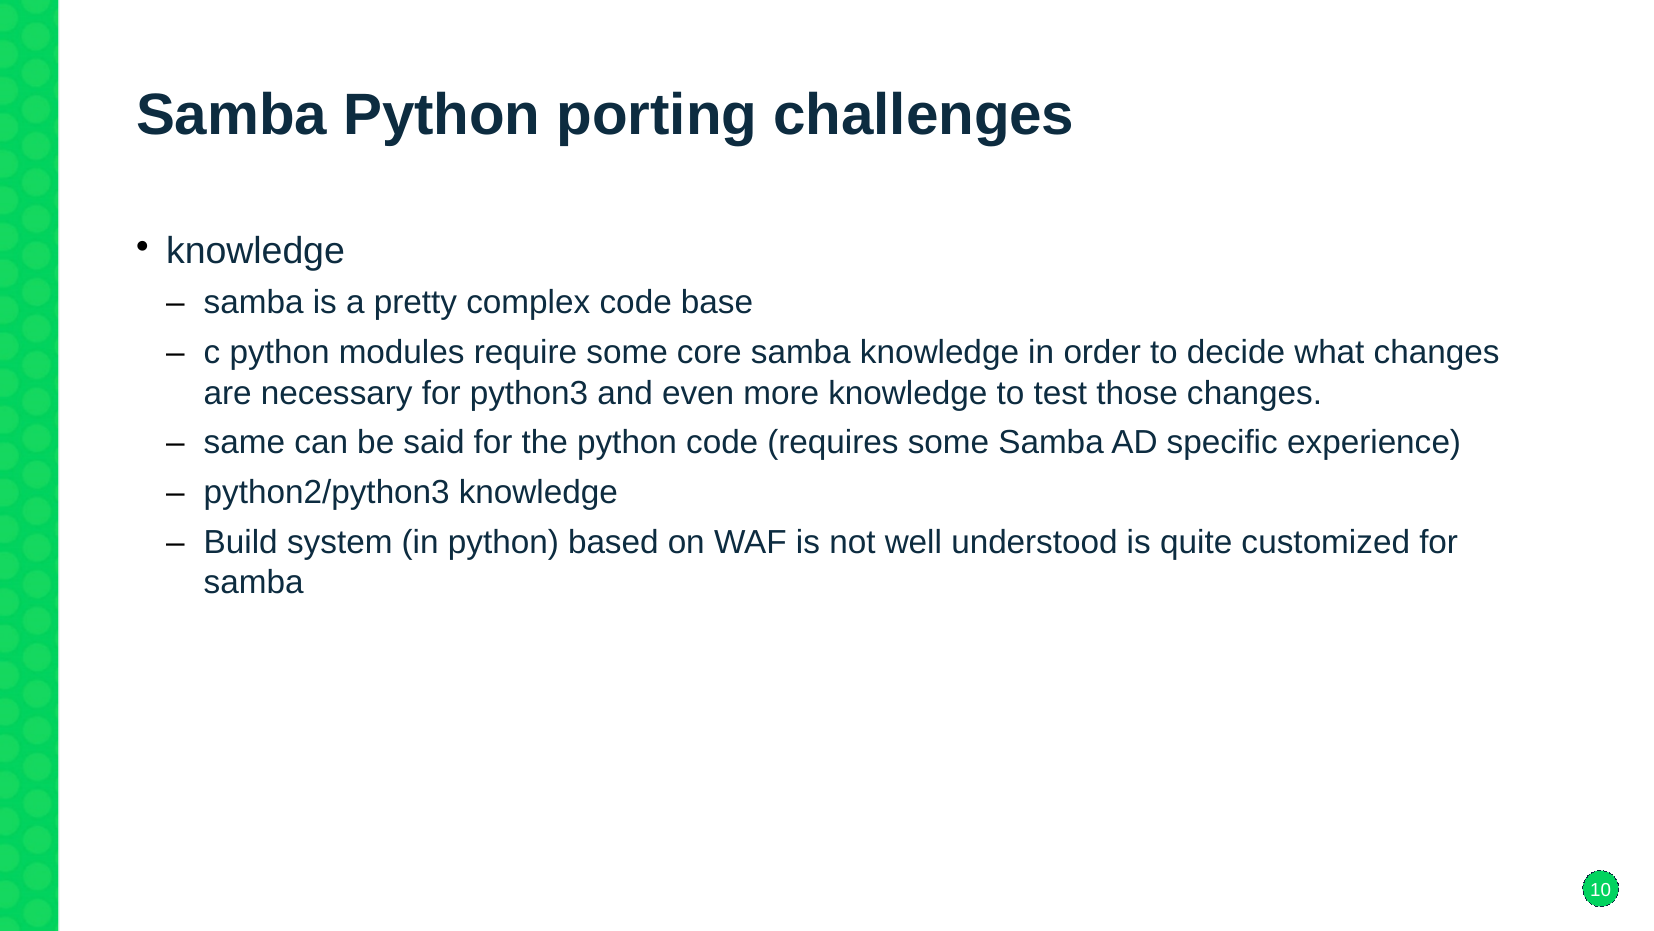

# Samba Python porting challenges
knowledge
samba is a pretty complex code base
c python modules require some core samba knowledge in order to decide what changes are necessary for python3 and even more knowledge to test those changes.
same can be said for the python code (requires some Samba AD specific experience)
python2/python3 knowledge
Build system (in python) based on WAF is not well understood is quite customized for samba
10